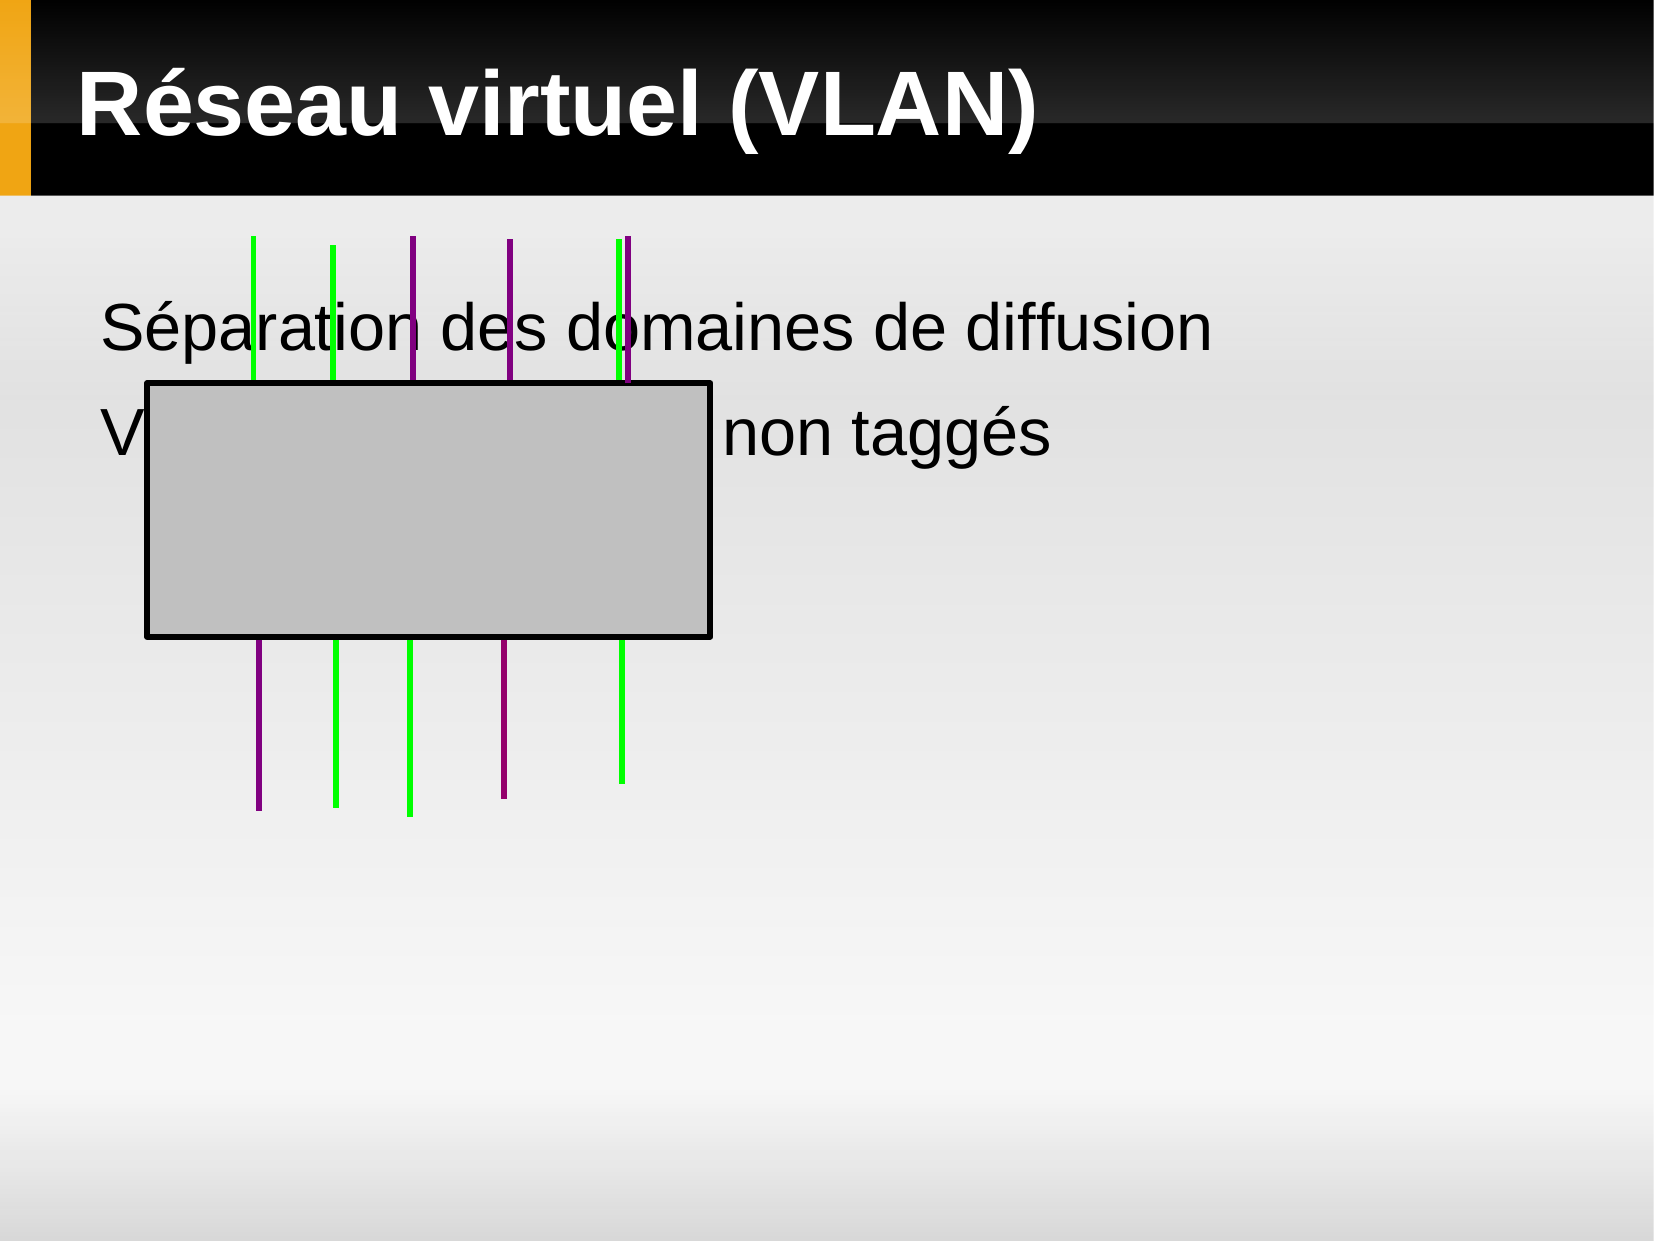

# Réseau virtuel (VLAN)
Séparation des domaines de diffusion
VLAN taggés, VLAN non taggés